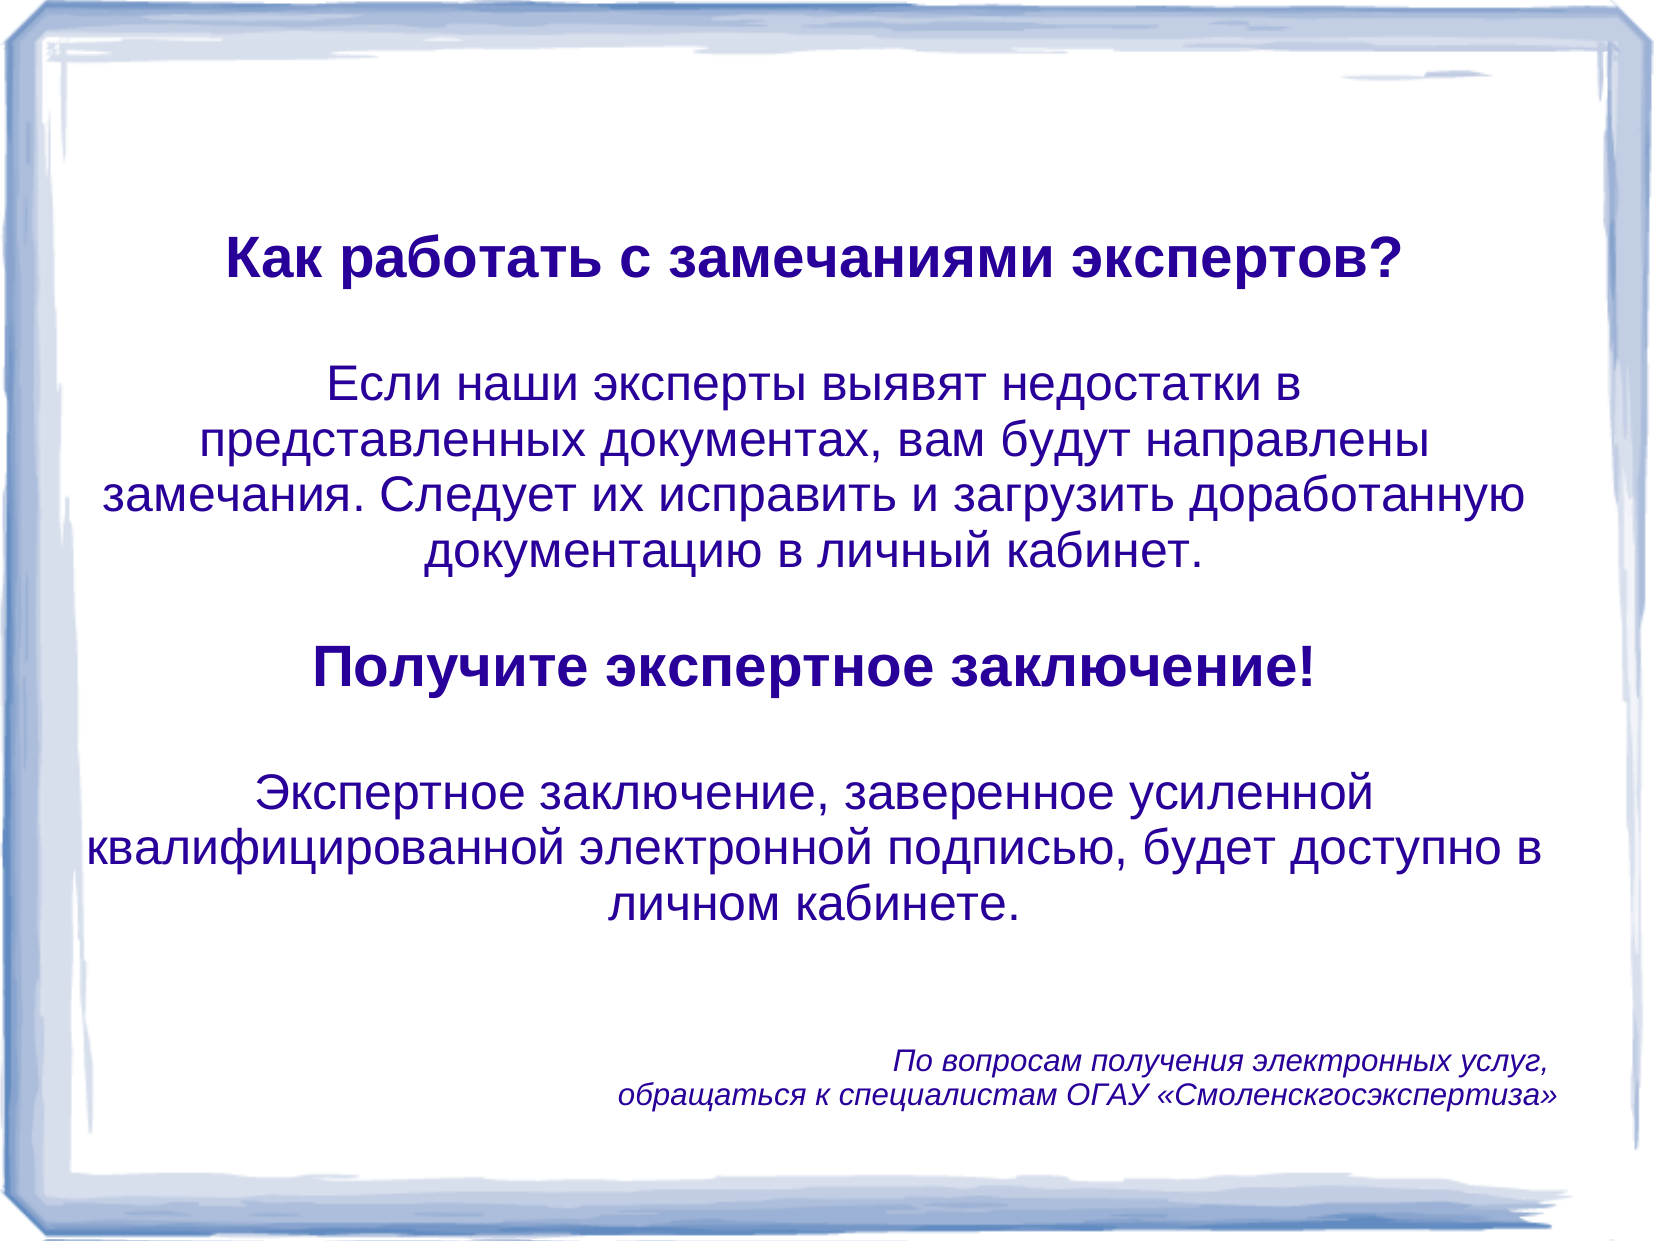

# Как работать с замечаниями экспертов?
Если наши эксперты выявят недостатки в
представленных документах, вам будут направлены замечания. Следует их исправить и загрузить доработанную документацию в личный кабинет.
Получите экспертное заключение!
Экспертное заключение, заверенное усиленной квалифицированной электронной подписью, будет доступно в личном кабинете.
По вопросам получения электронных услуг,
обращаться к специалистам ОГАУ «Смоленскгосэкспертиза»